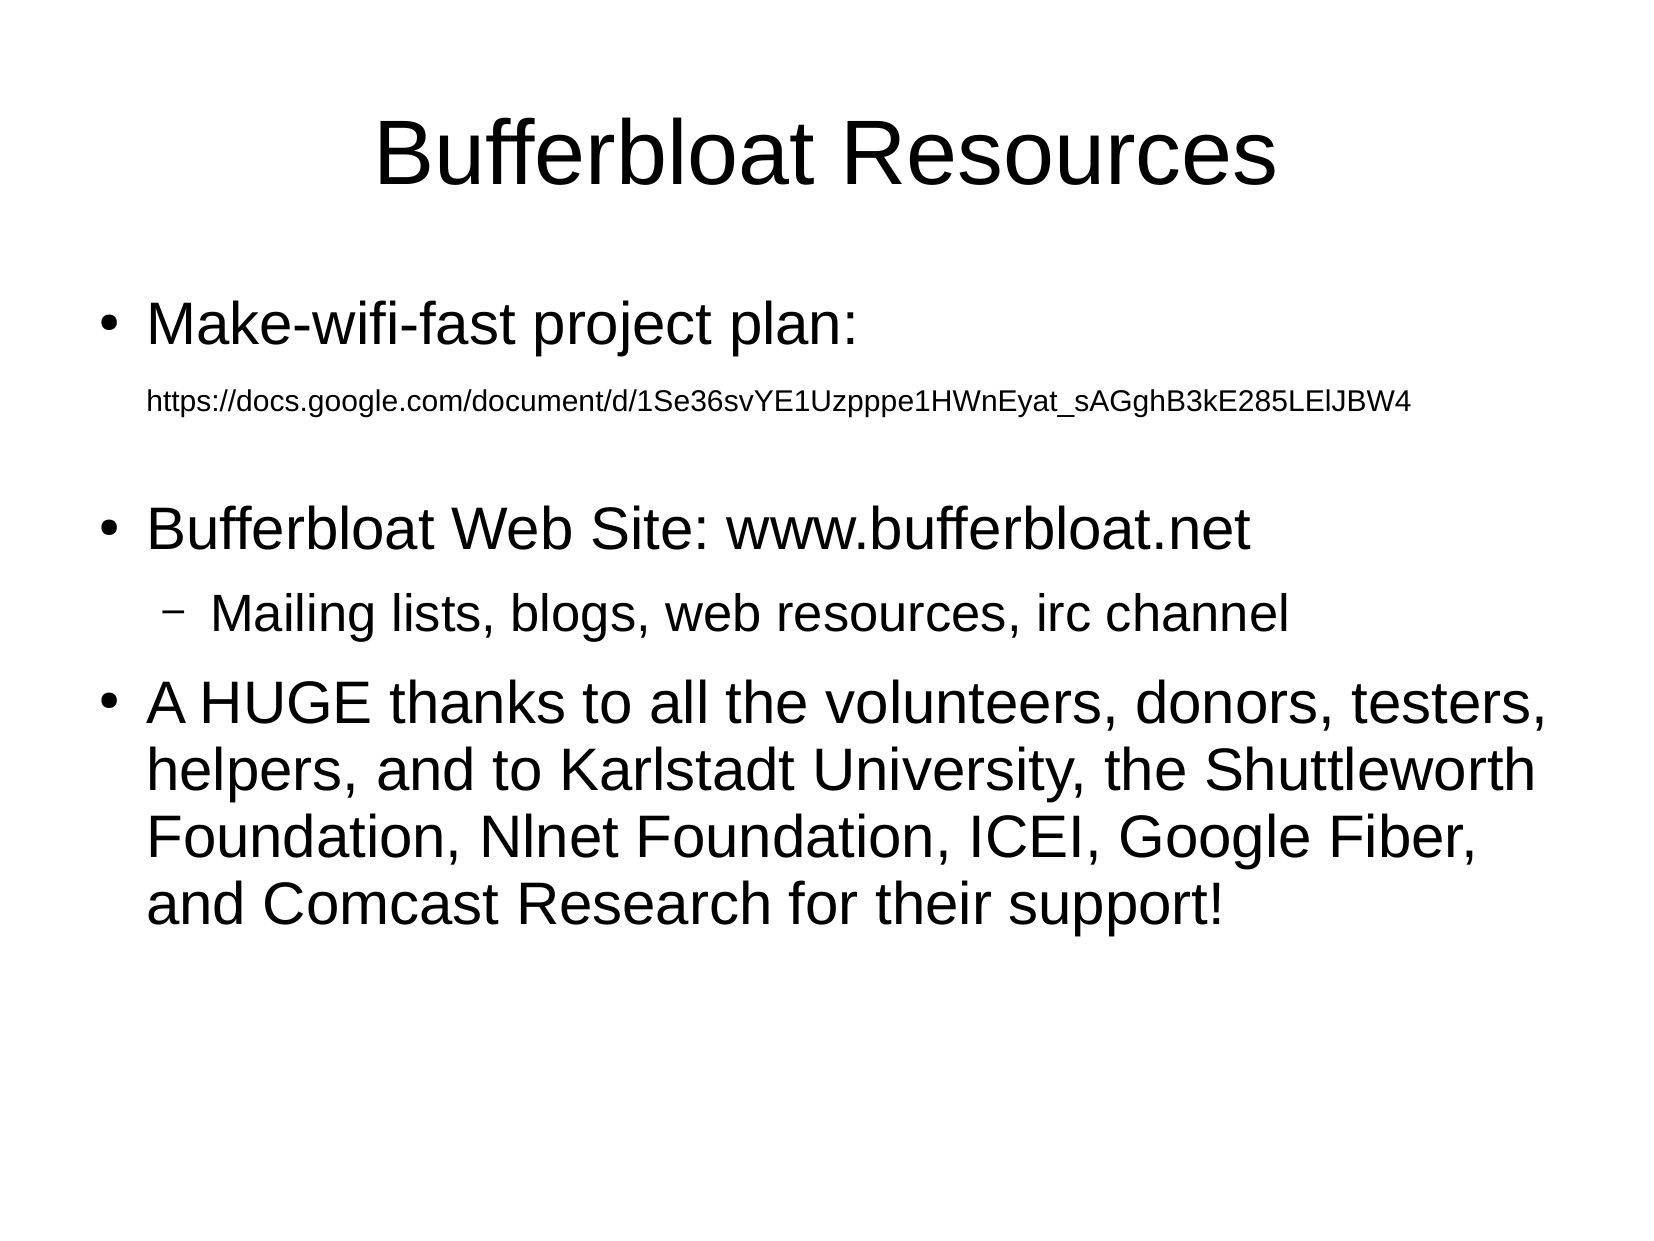

# Bufferbloat Resources
Make-wifi-fast project plan:
https://docs.google.com/document/d/1Se36svYE1Uzpppe1HWnEyat_sAGghB3kE285LElJBW4
Bufferbloat Web Site: www.bufferbloat.net
Mailing lists, blogs, web resources, irc channel
A HUGE thanks to all the volunteers, donors, testers, helpers, and to Karlstadt University, the Shuttleworth Foundation, Nlnet Foundation, ICEI, Google Fiber, and Comcast Research for their support!